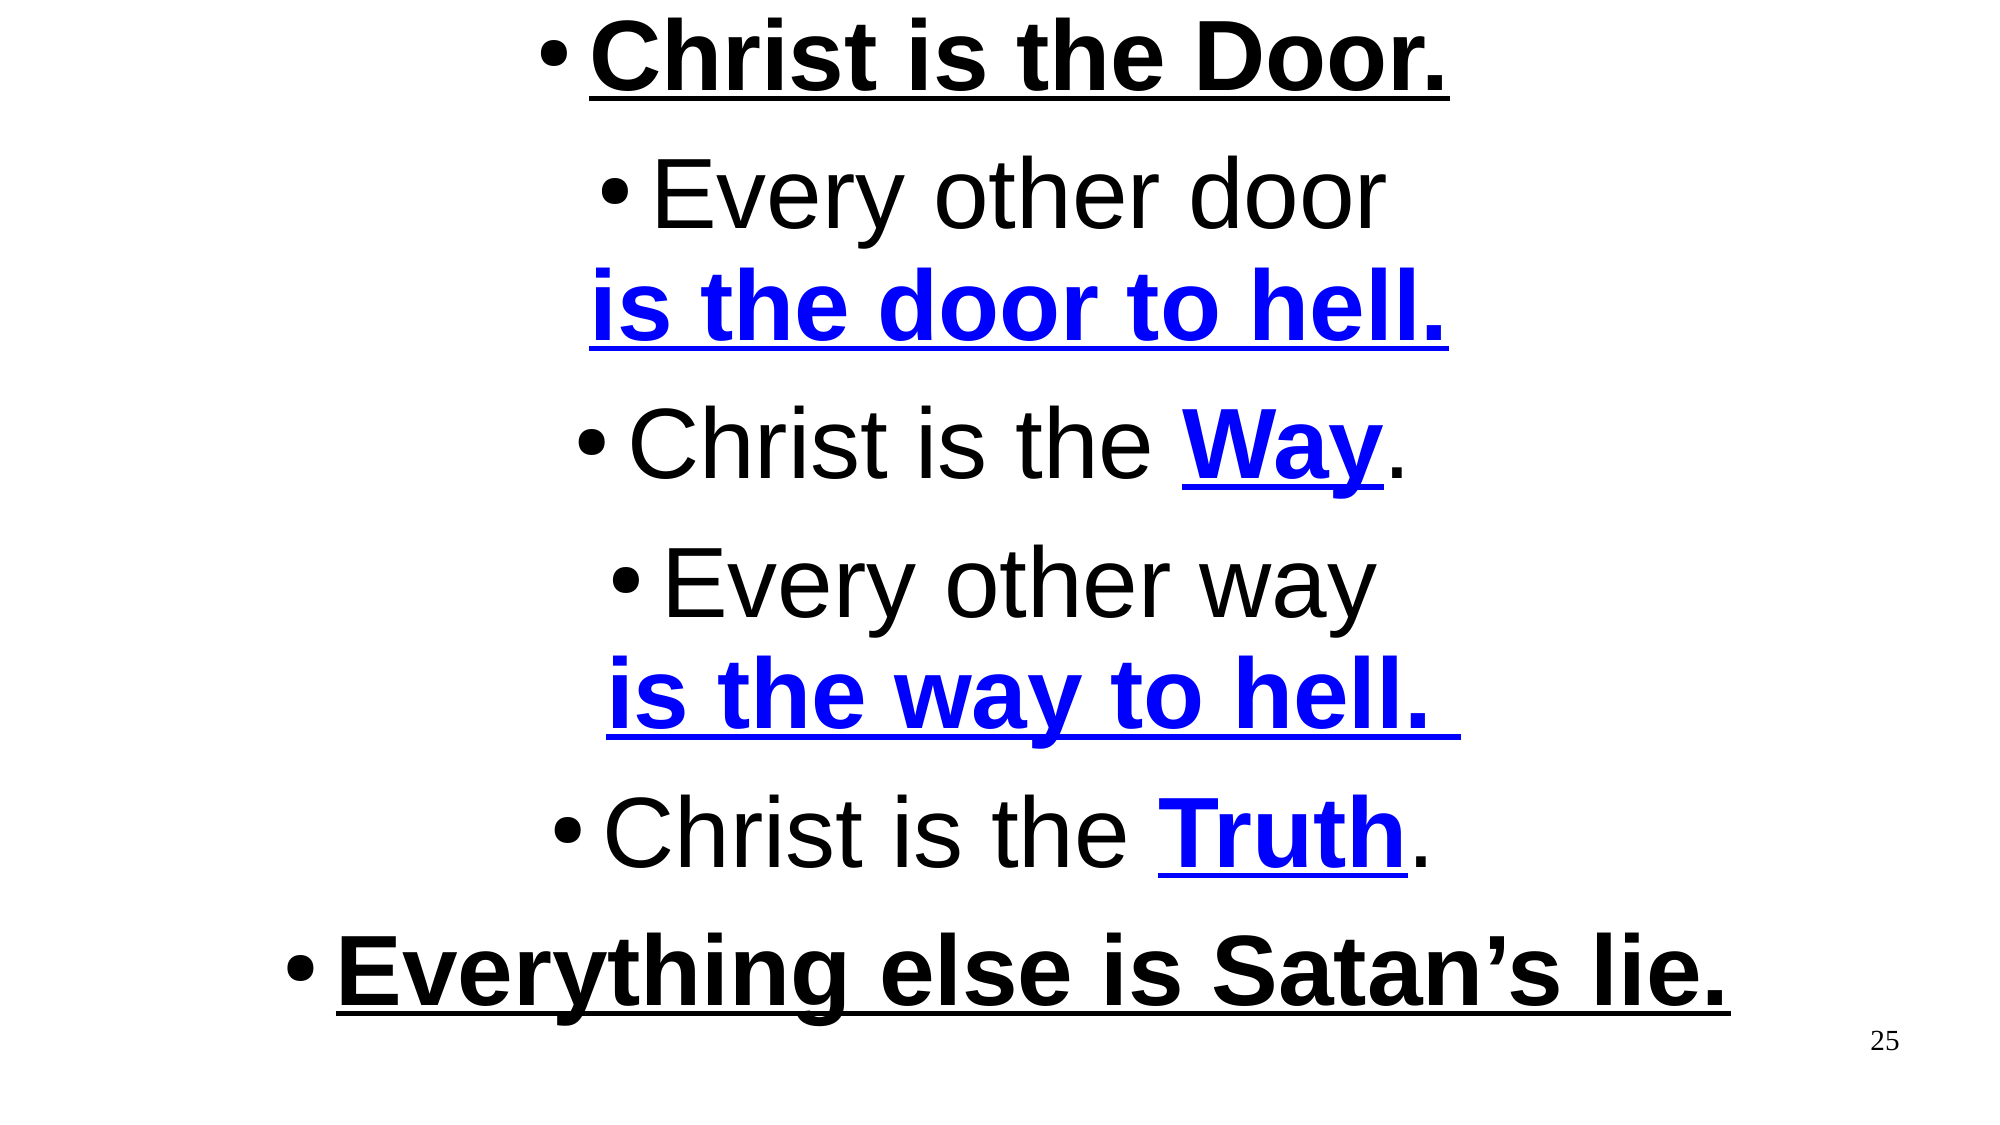

# Christ is the Door.
Every other door
is the door to hell.
Christ is the Way.
Every other way
is the way to hell.
Christ is the Truth.
Everything else is Satan’s lie.
25